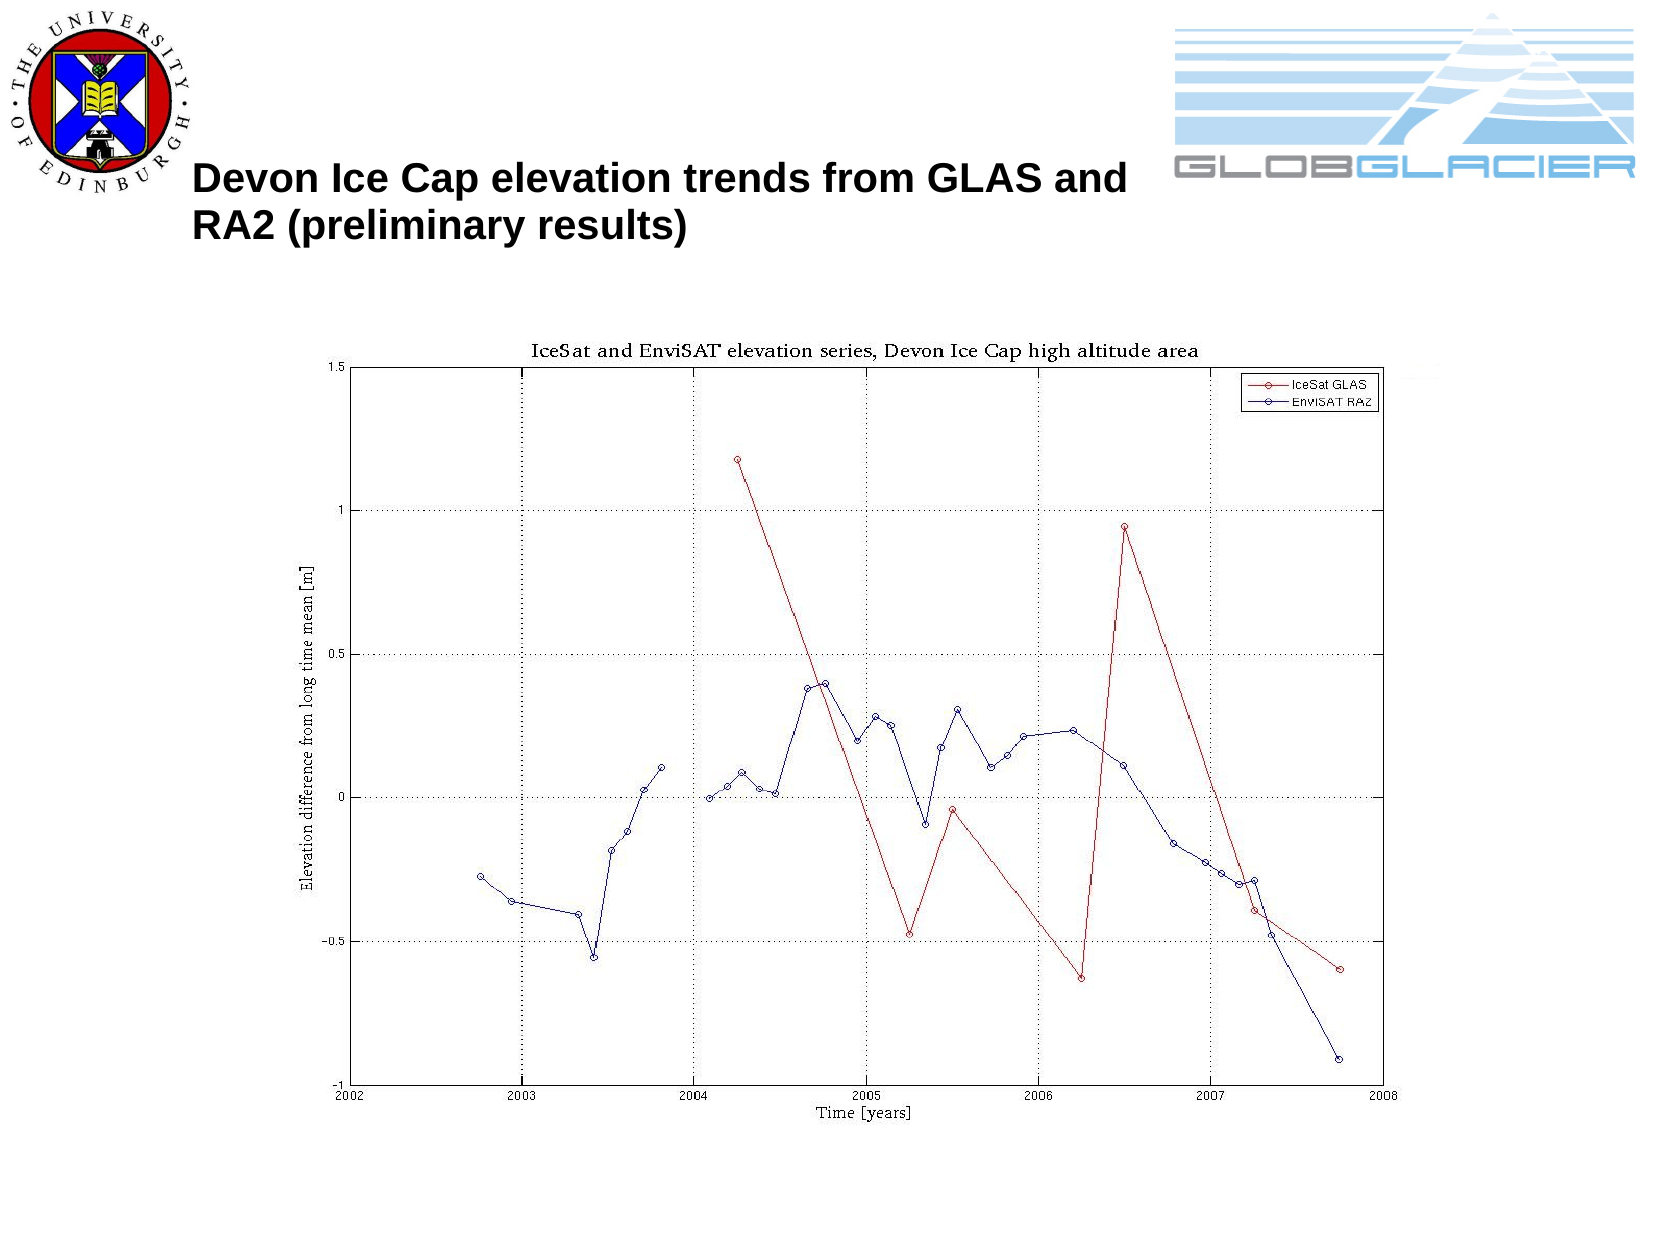

Devon Ice Cap elevation trends from GLAS and
RA2 (preliminary results)